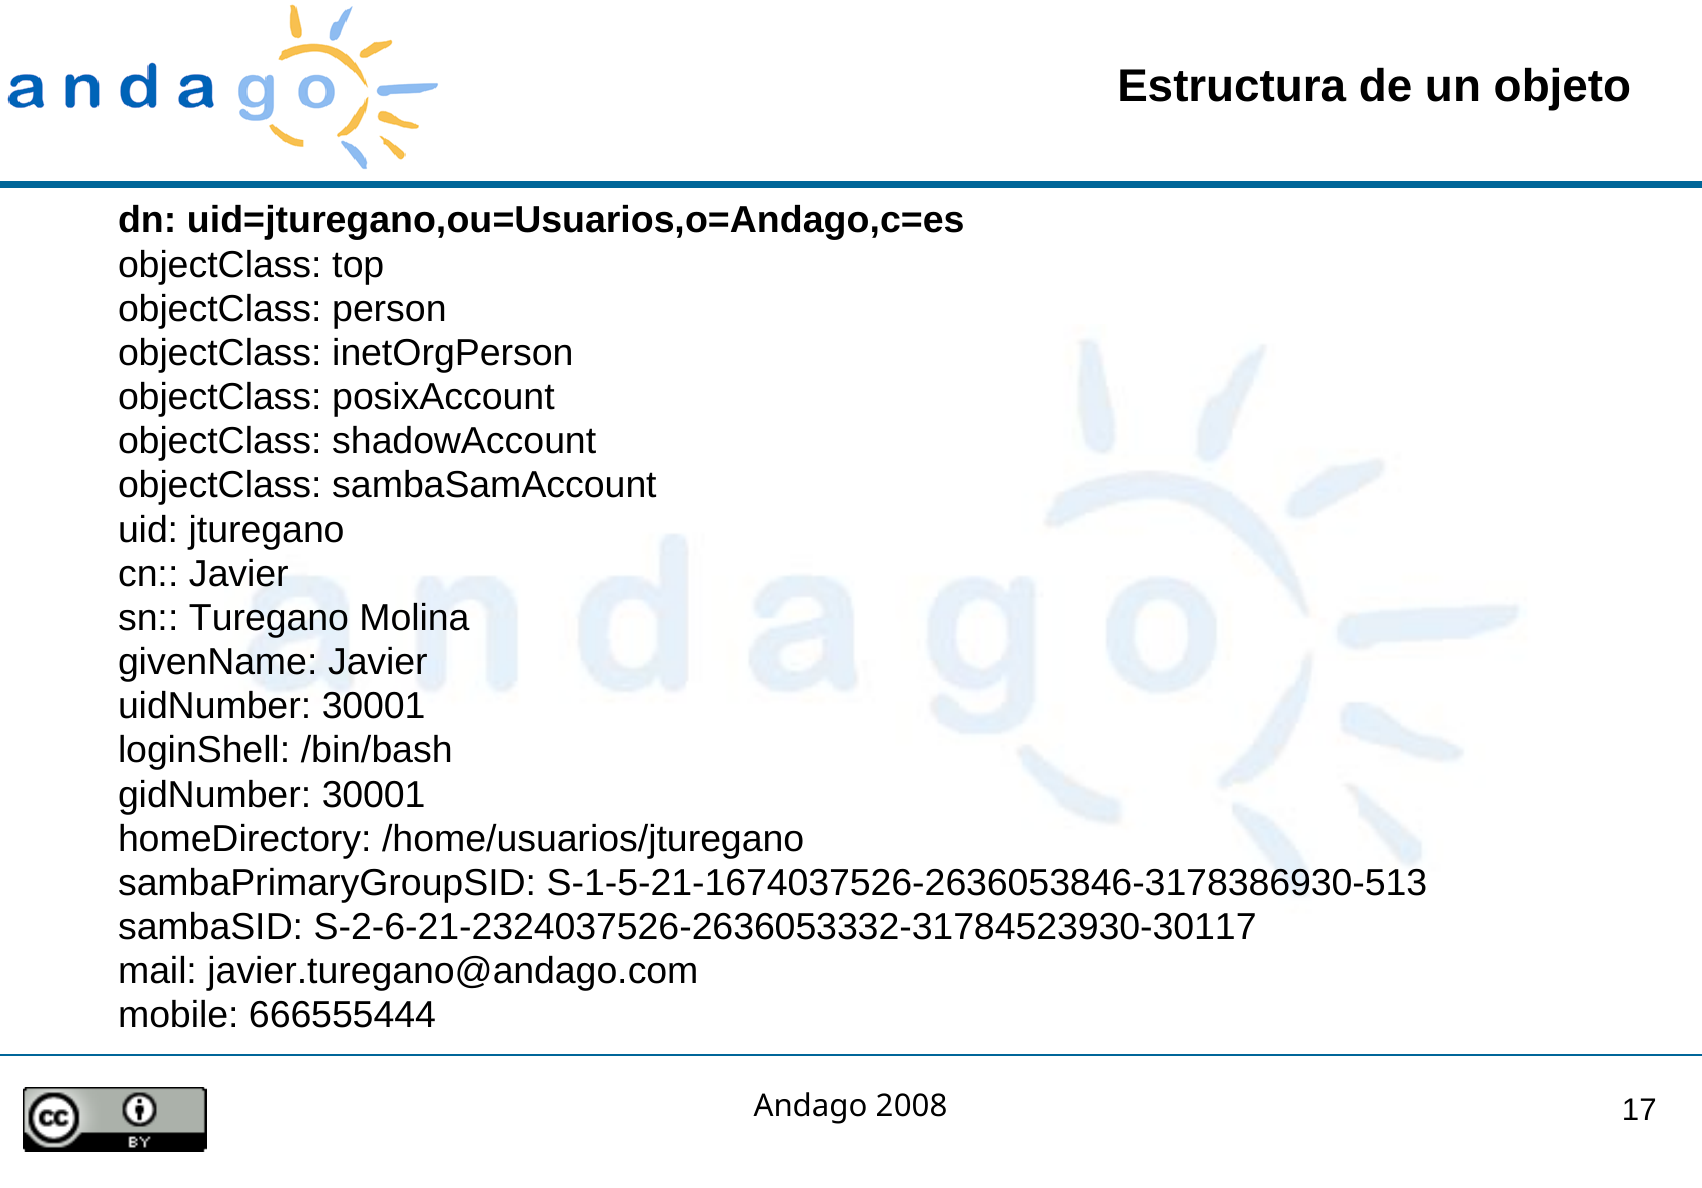

# Estructura de un objeto
dn: uid=jturegano,ou=Usuarios,o=Andago,c=es
objectClass: top
objectClass: person
objectClass: inetOrgPerson
objectClass: posixAccount
objectClass: shadowAccount
objectClass: sambaSamAccount
uid: jturegano
cn:: Javier
sn:: Turegano Molina
givenName: Javier
uidNumber: 30001
loginShell: /bin/bash
gidNumber: 30001
homeDirectory: /home/usuarios/jturegano
sambaPrimaryGroupSID: S-1-5-21-1674037526-2636053846-3178386930-513
sambaSID: S-2-6-21-2324037526-2636053332-31784523930-30117
mail: javier.turegano@andago.com
mobile: 666555444